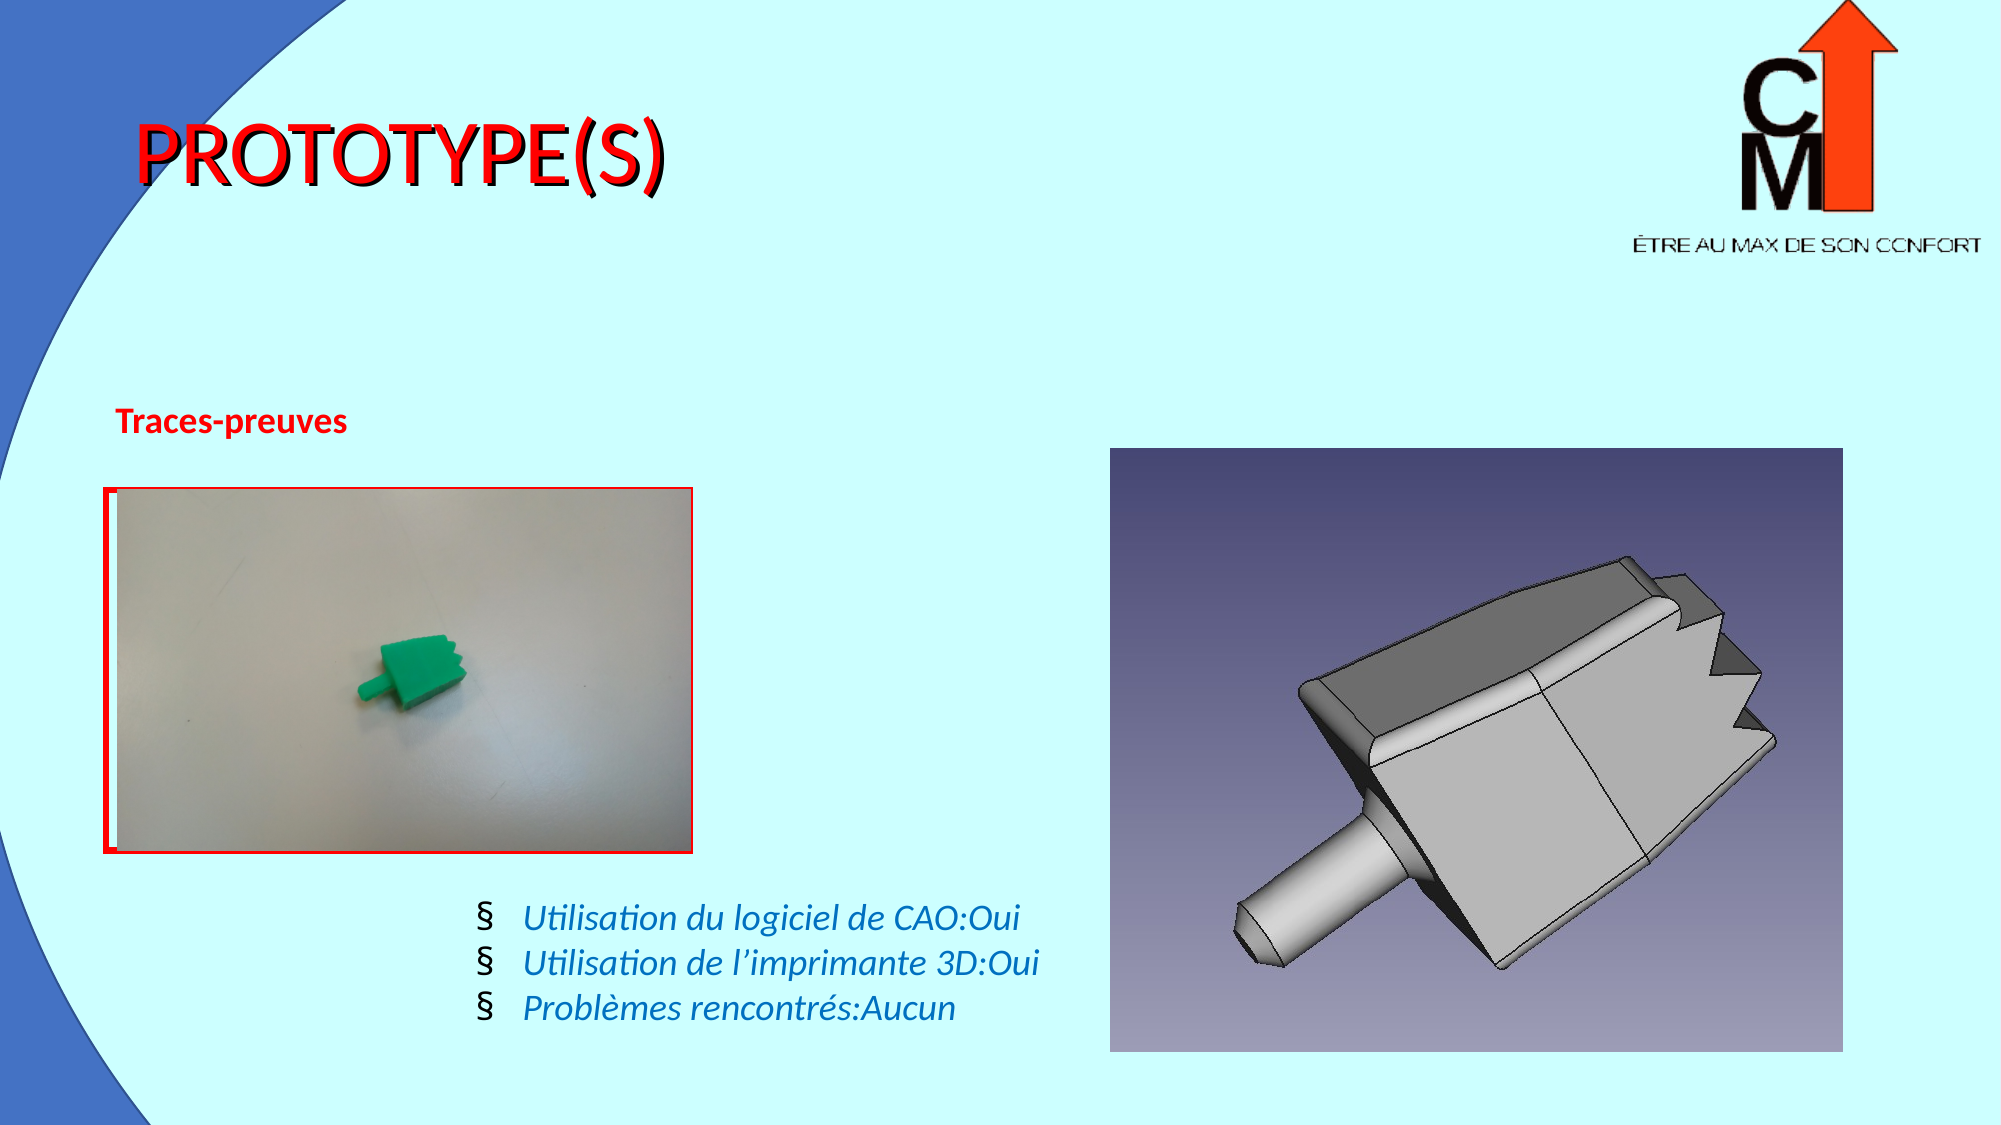

PROTOTYPE(S)
Traces-preuves
Utilisation du logiciel de CAO:Oui
Utilisation de l’imprimante 3D:Oui
Problèmes rencontrés:Aucun